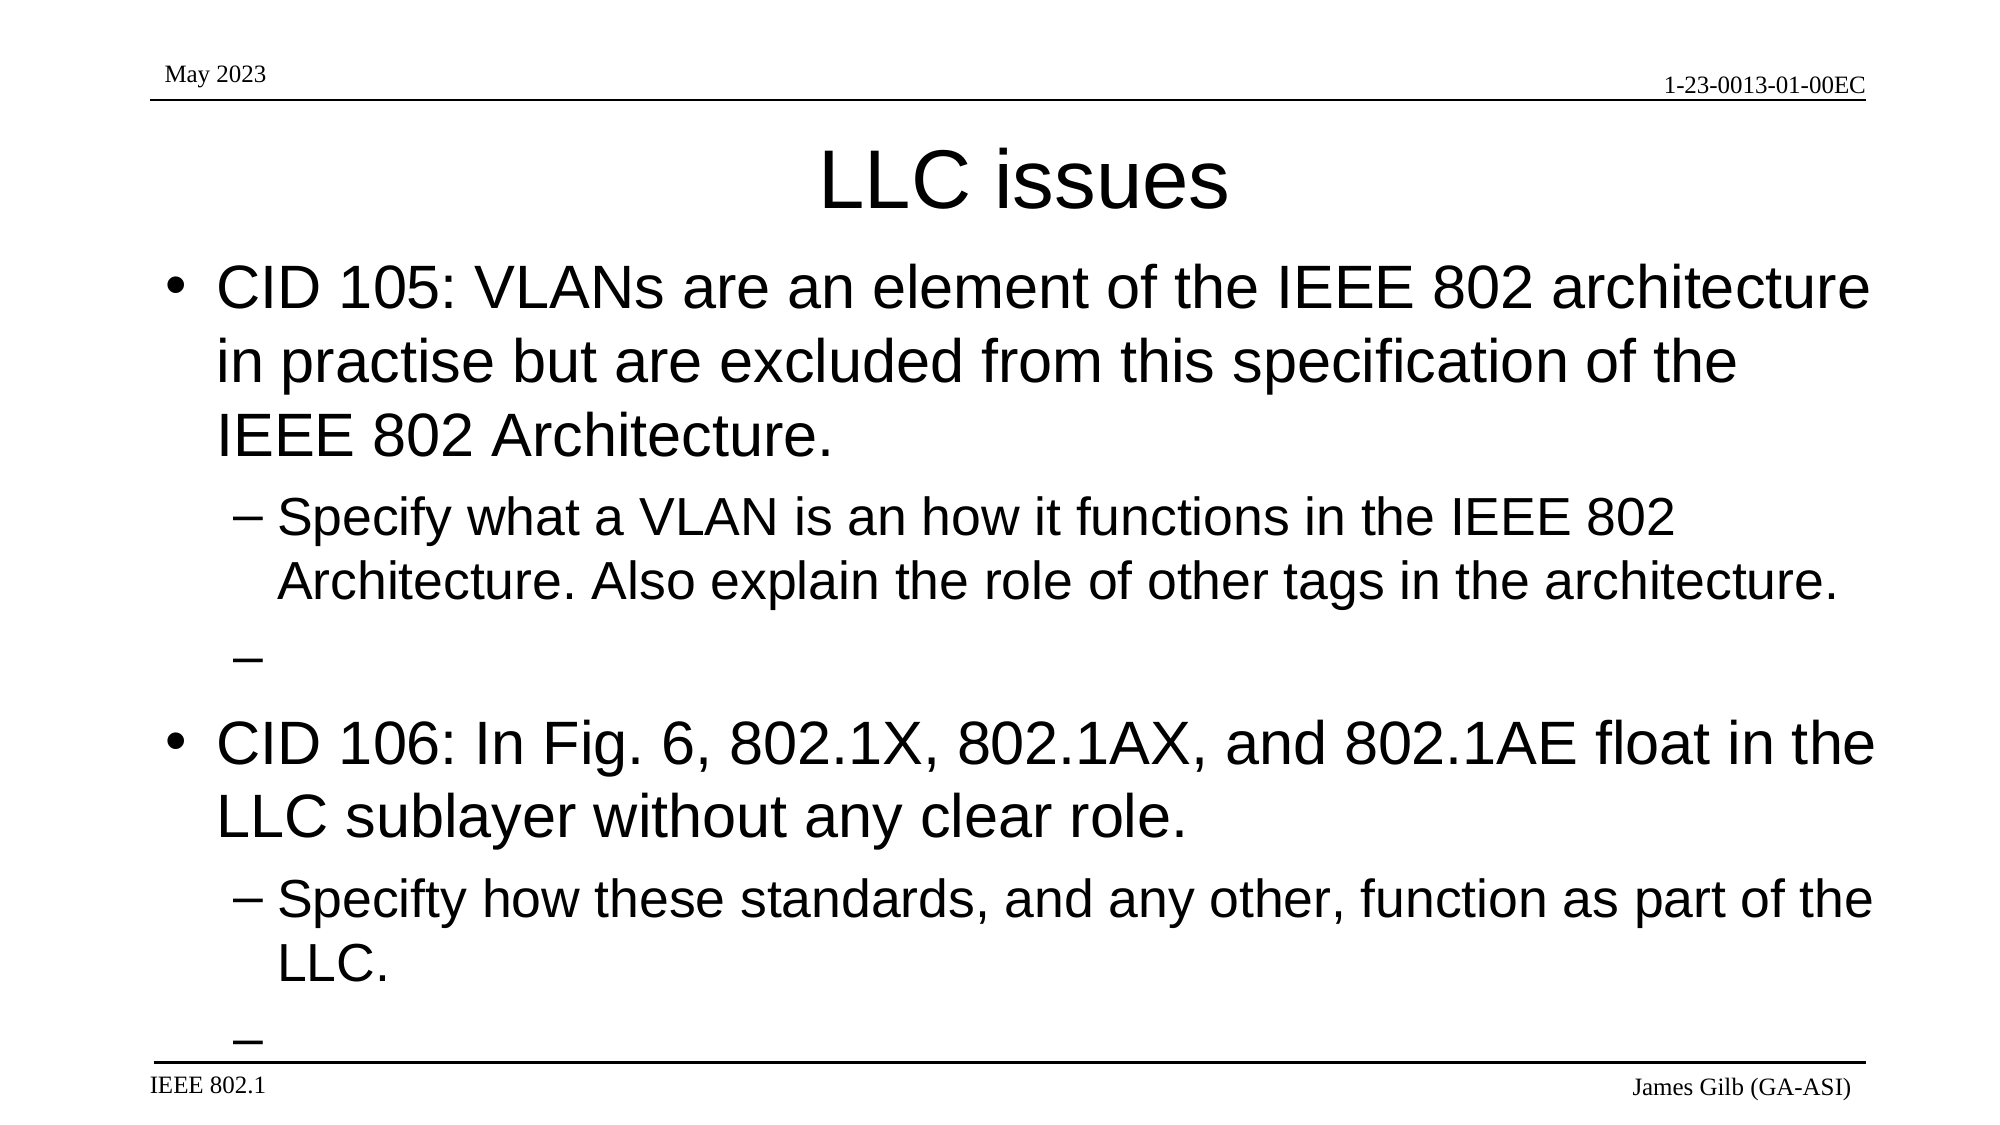

# LLC issues
CID 105: VLANs are an element of the IEEE 802 architecture in practise but are excluded from this specification of the IEEE 802 Architecture.
Specify what a VLAN is an how it functions in the IEEE 802 Architecture. Also explain the role of other tags in the architecture.
CID 106: In Fig. 6, 802.1X, 802.1AX, and 802.1AE float in the LLC sublayer without any clear role.
Specifty how these standards, and any other, function as part of the LLC.